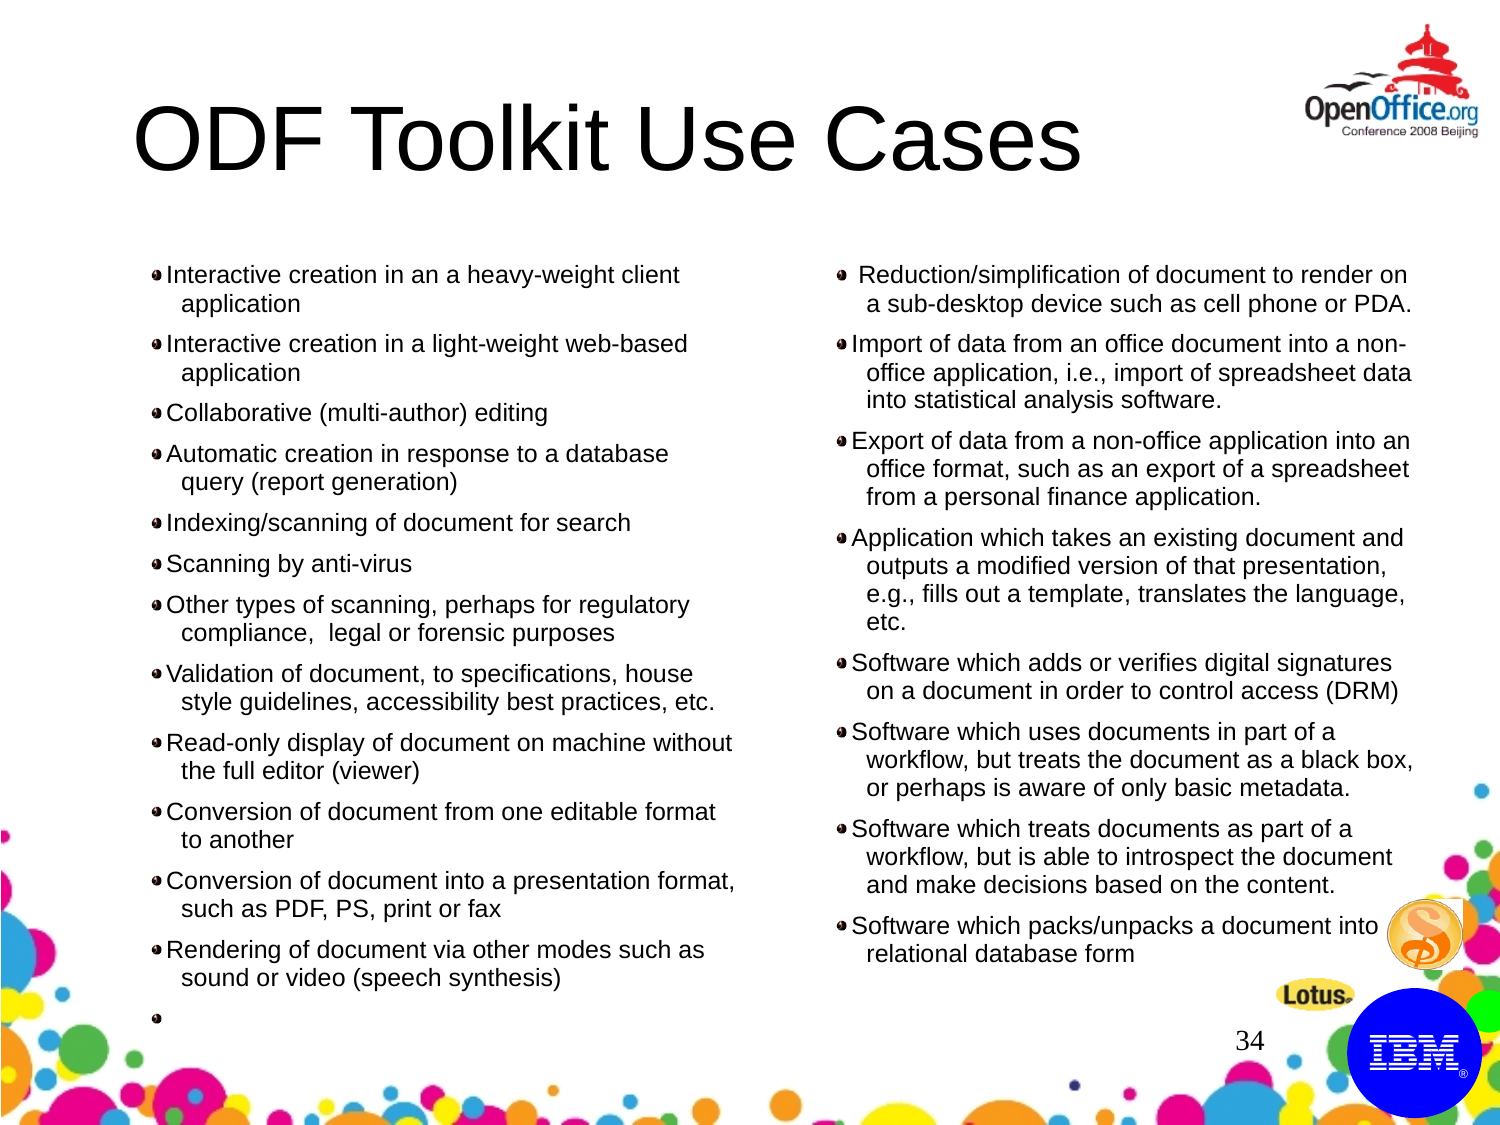

# ODF Toolkit Use Cases
Interactive creation in an a heavy-weight client application
Interactive creation in a light-weight web-based application
Collaborative (multi-author) editing
Automatic creation in response to a database query (report generation)
Indexing/scanning of document for search
Scanning by anti-virus
Other types of scanning, perhaps for regulatory compliance, legal or forensic purposes
Validation of document, to specifications, house style guidelines, accessibility best practices, etc.
Read-only display of document on machine without the full editor (viewer)
Conversion of document from one editable format to another
Conversion of document into a presentation format, such as PDF, PS, print or fax
Rendering of document via other modes such as sound or video (speech synthesis)
 Reduction/simplification of document to render on a sub-desktop device such as cell phone or PDA.
Import of data from an office document into a non-office application, i.e., import of spreadsheet data into statistical analysis software.
Export of data from a non-office application into an office format, such as an export of a spreadsheet from a personal finance application.
Application which takes an existing document and outputs a modified version of that presentation, e.g., fills out a template, translates the language, etc.
Software which adds or verifies digital signatures on a document in order to control access (DRM)
Software which uses documents in part of a workflow, but treats the document as a black box, or perhaps is aware of only basic metadata.
Software which treats documents as part of a workflow, but is able to introspect the document and make decisions based on the content.
Software which packs/unpacks a document into relational database form
34